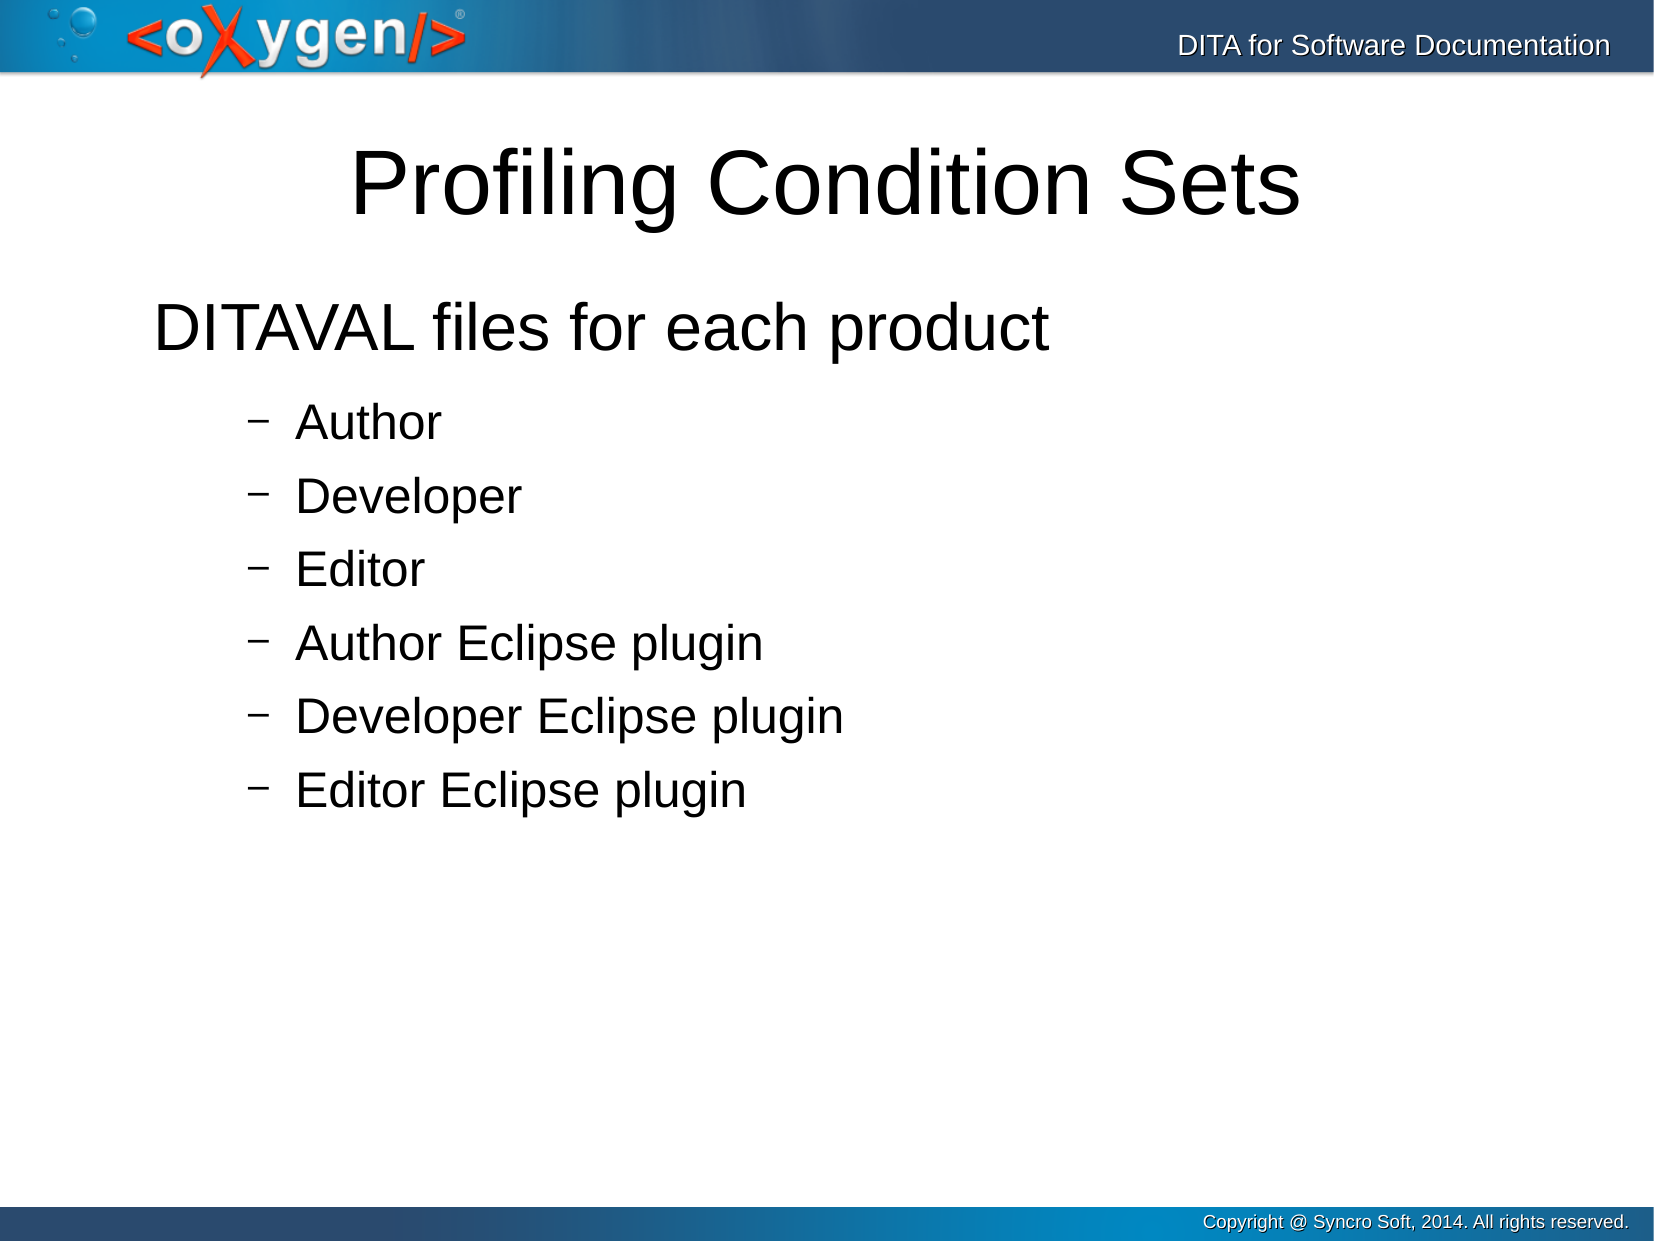

# Profiling Condition Sets
DITAVAL files for each product
Author
Developer
Editor
Author Eclipse plugin
Developer Eclipse plugin
Editor Eclipse plugin